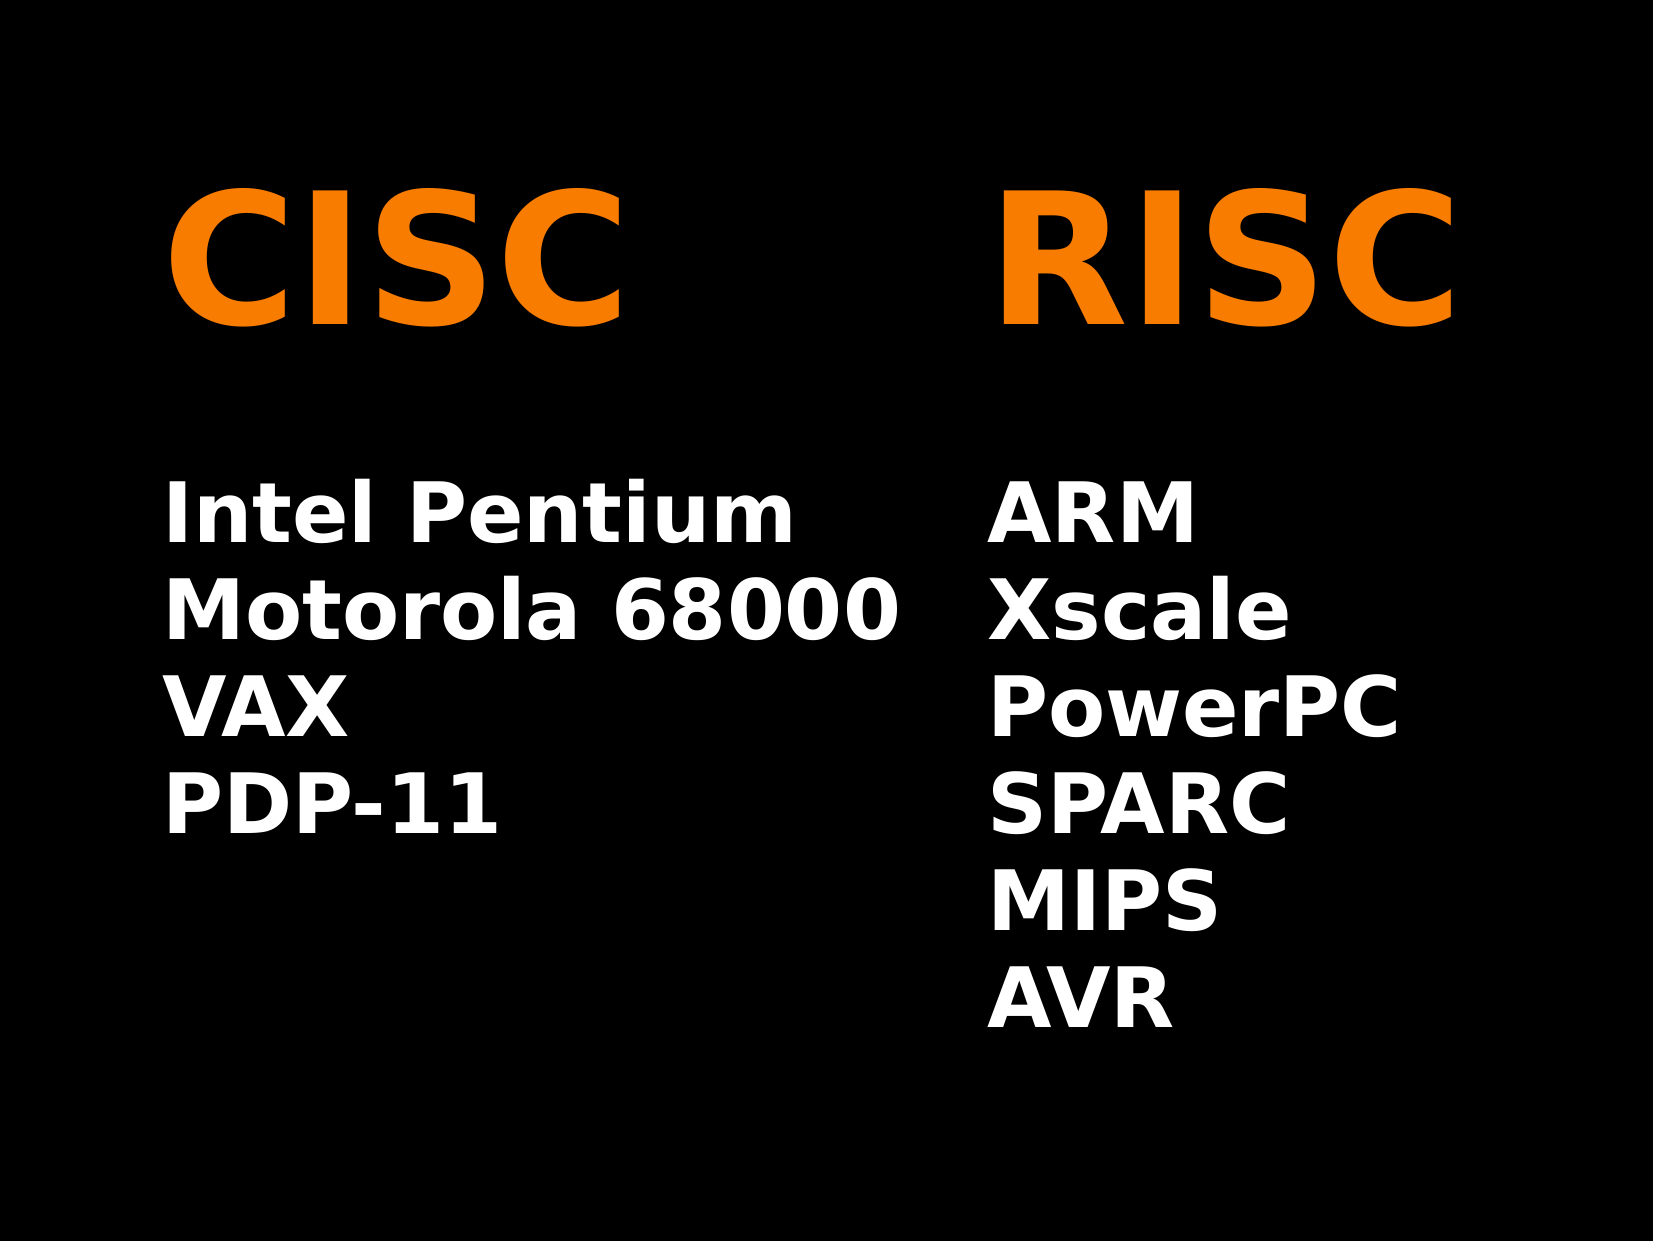

CISC					RISC
Intel Pentium			ARM
Motorola 68000		Xscale
VAX									PowerPC
PDP-11							SPARC
											MIPS
											AVR